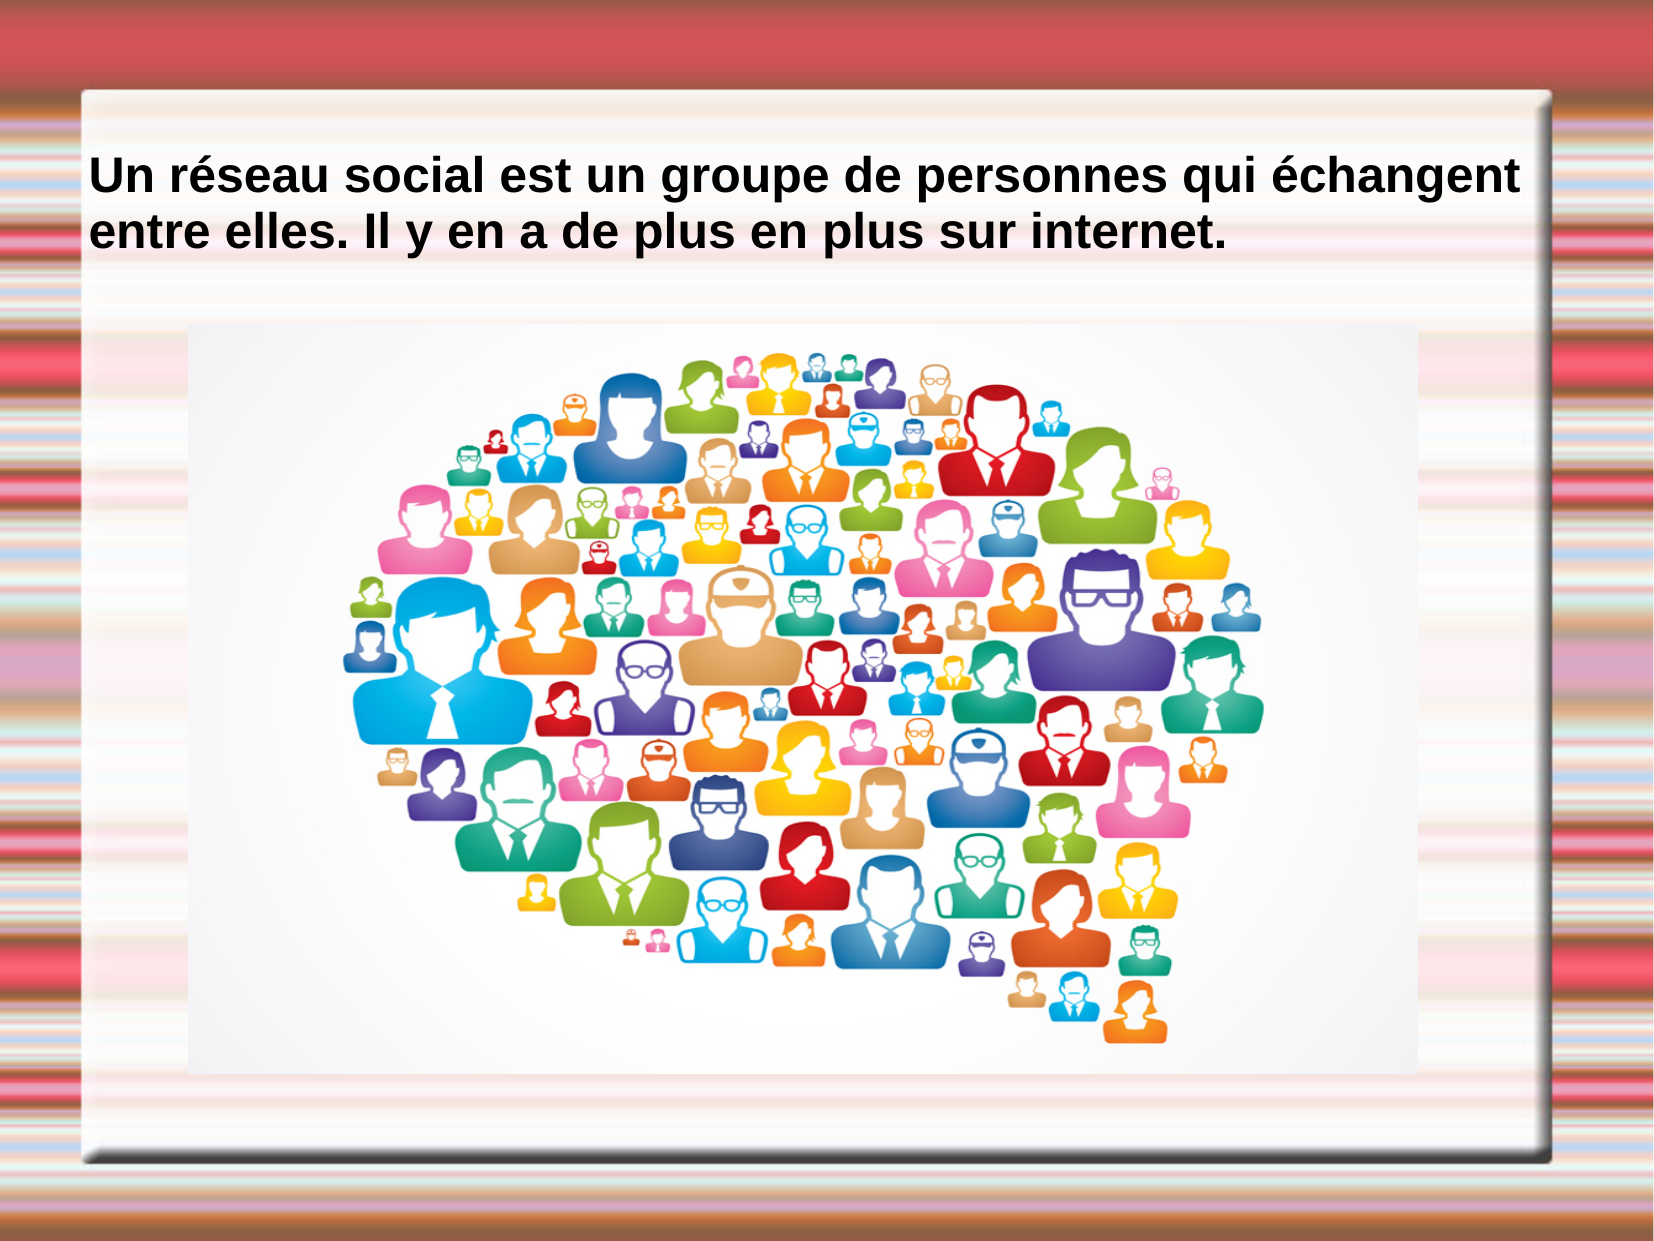

Un réseau social est un groupe de personnes qui échangent entre elles. Il y en a de plus en plus sur internet.